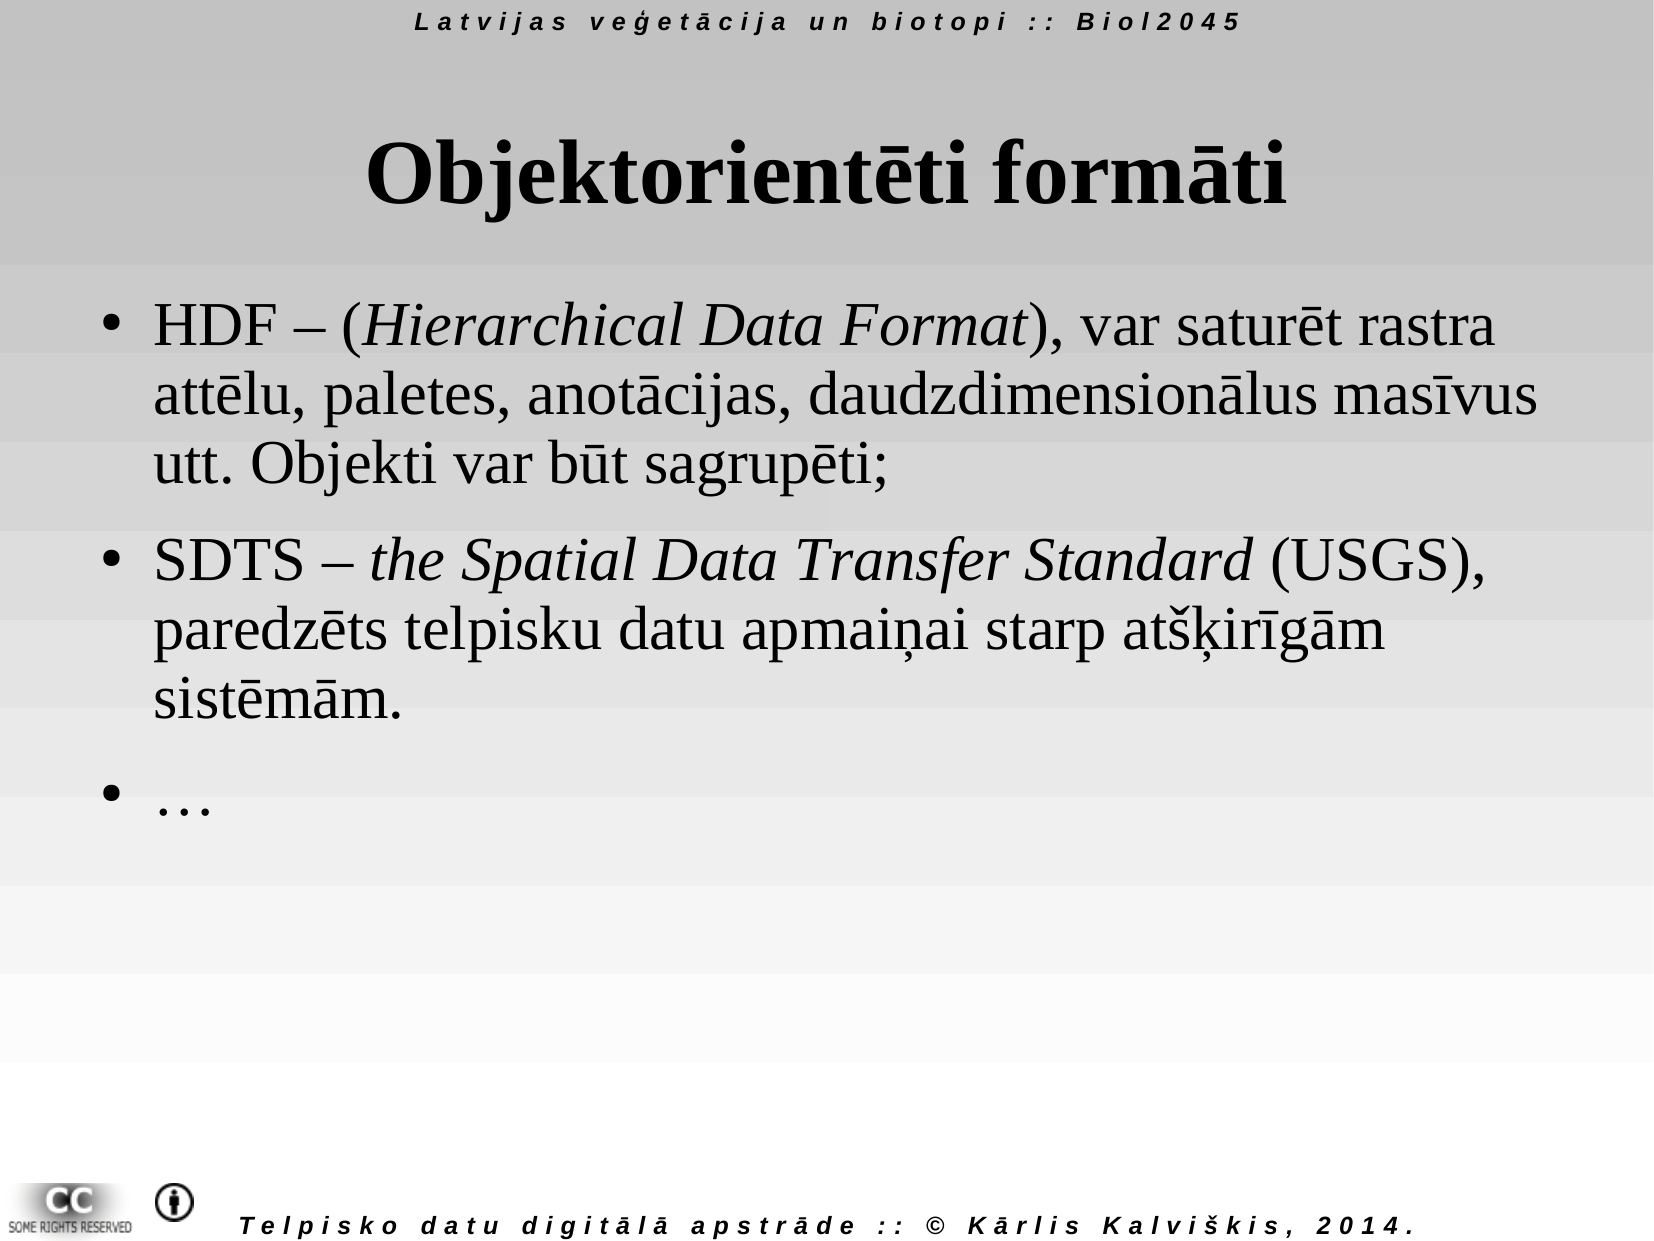

# Objektorientēti formāti
HDF – (Hierarchical Data Format), var saturēt rastra attēlu, paletes, anotācijas, daudzdimensionālus masīvus utt. Objekti var būt sagrupēti;
SDTS – the Spatial Data Transfer Standard (USGS), paredzēts telpisku datu apmaiņai starp atšķirīgām sistēmām.
…